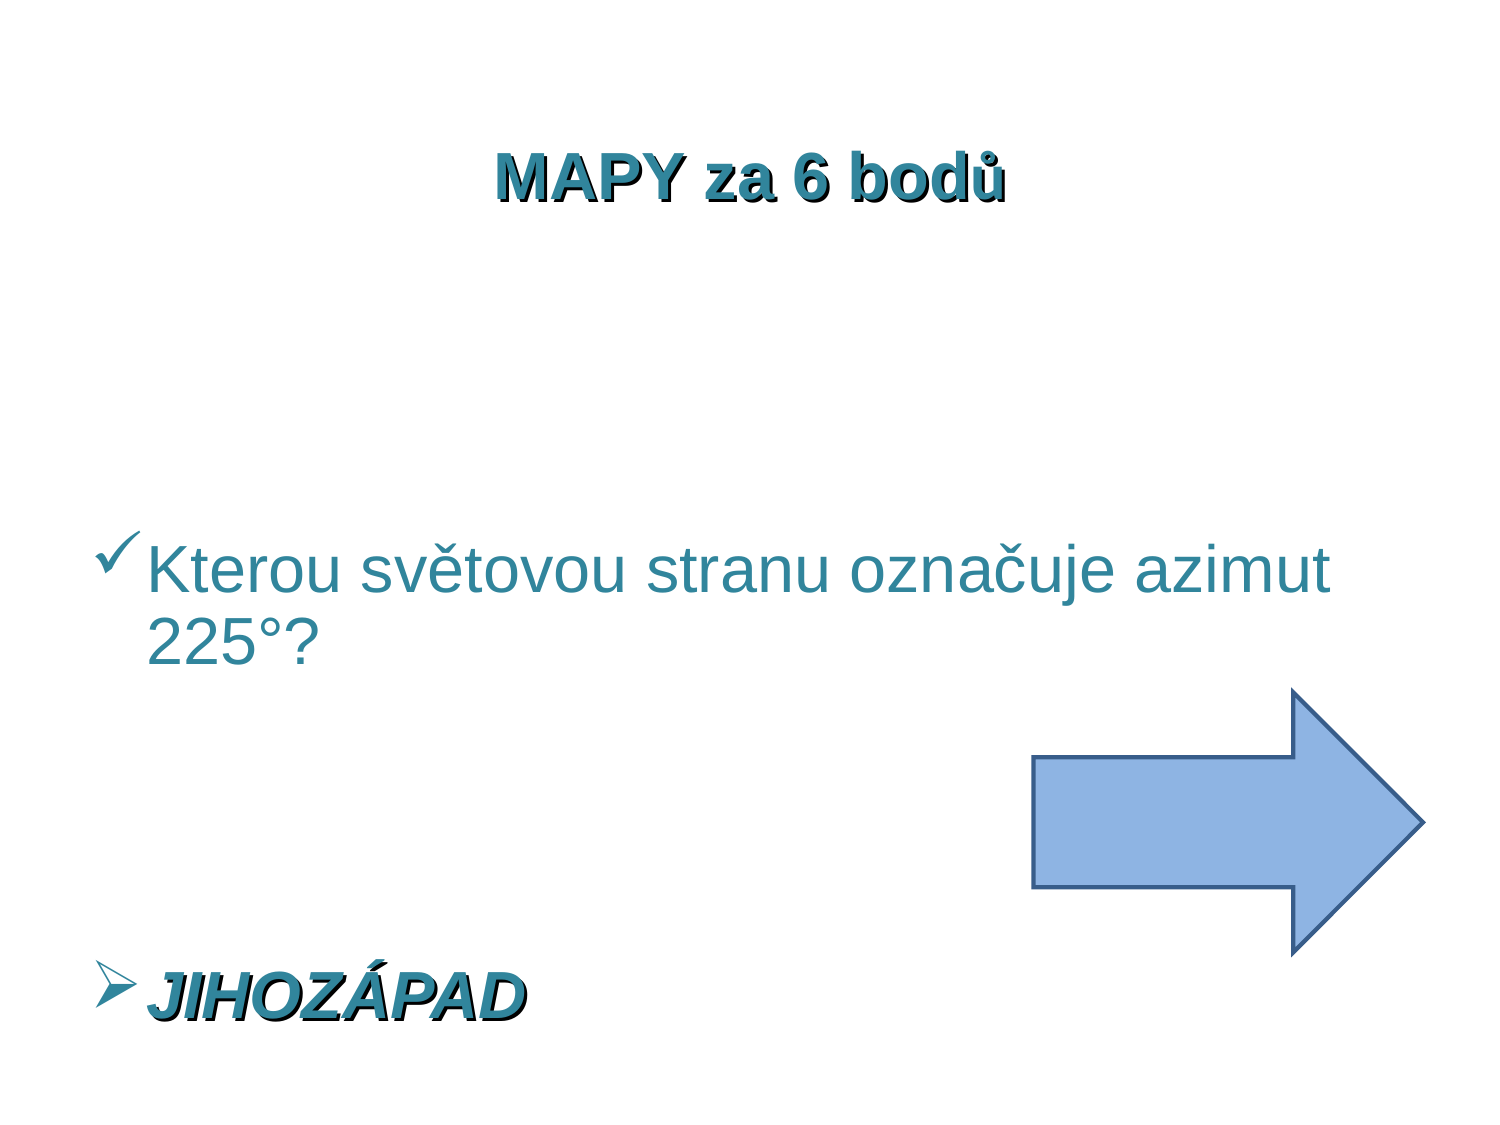

# MAPY za 6 bodů
Kterou světovou stranu označuje azimut 225°?
JIHOZÁPAD